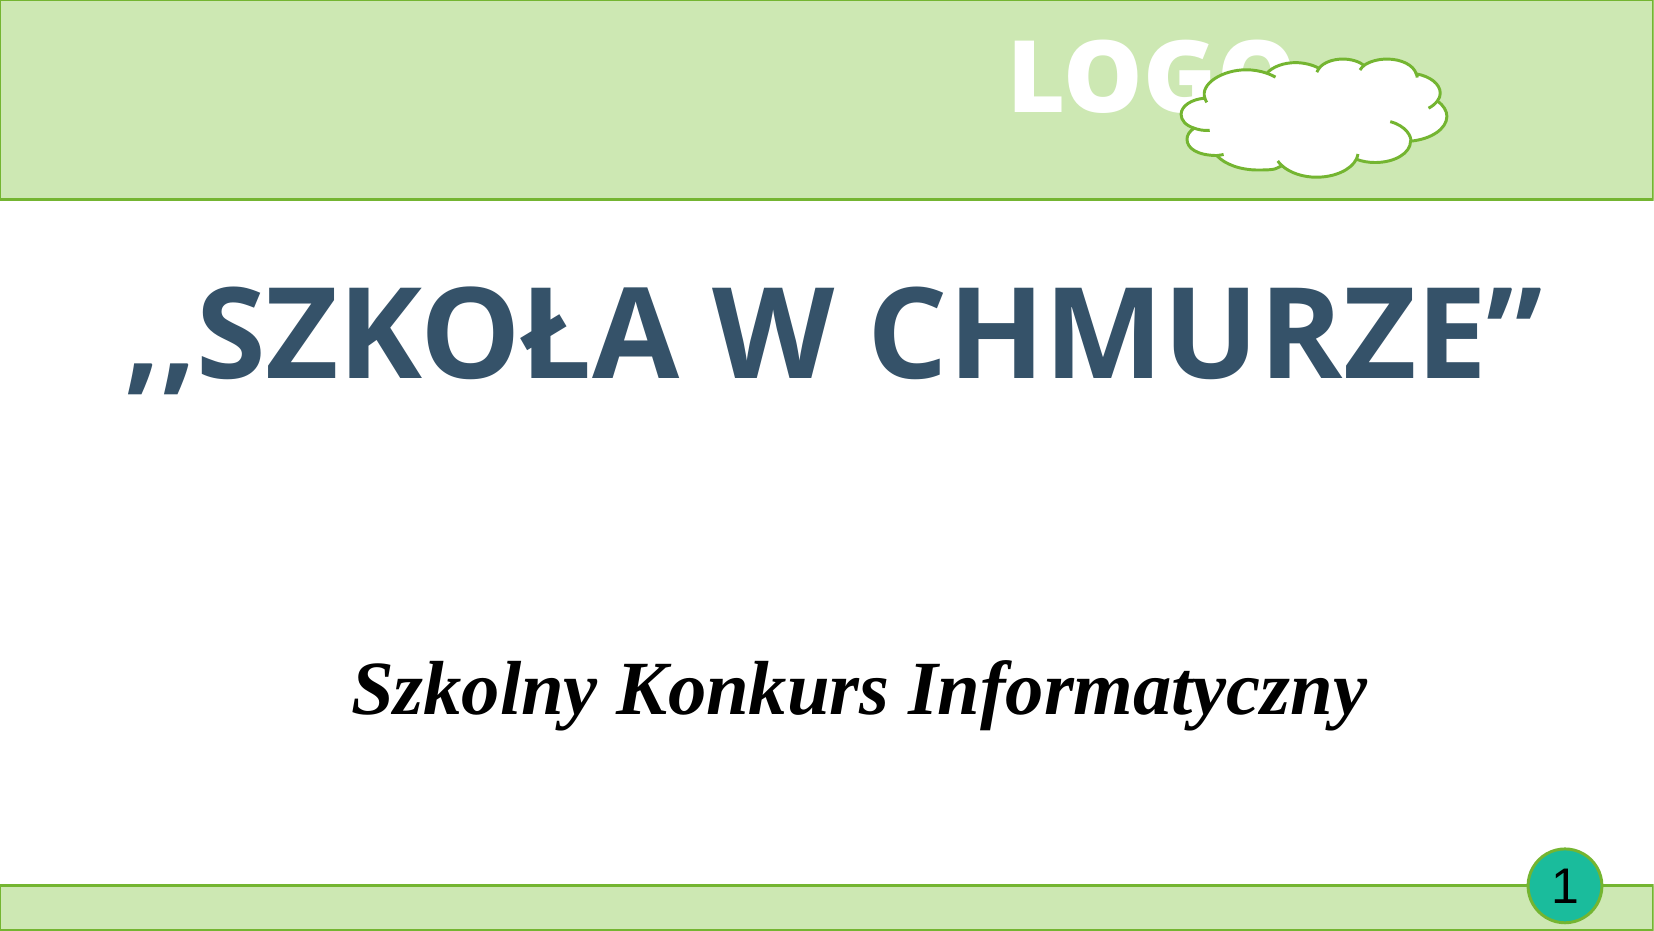

# LOGO
,,SZKOŁA W CHMURZE”
Szkolny Konkurs Informatyczny